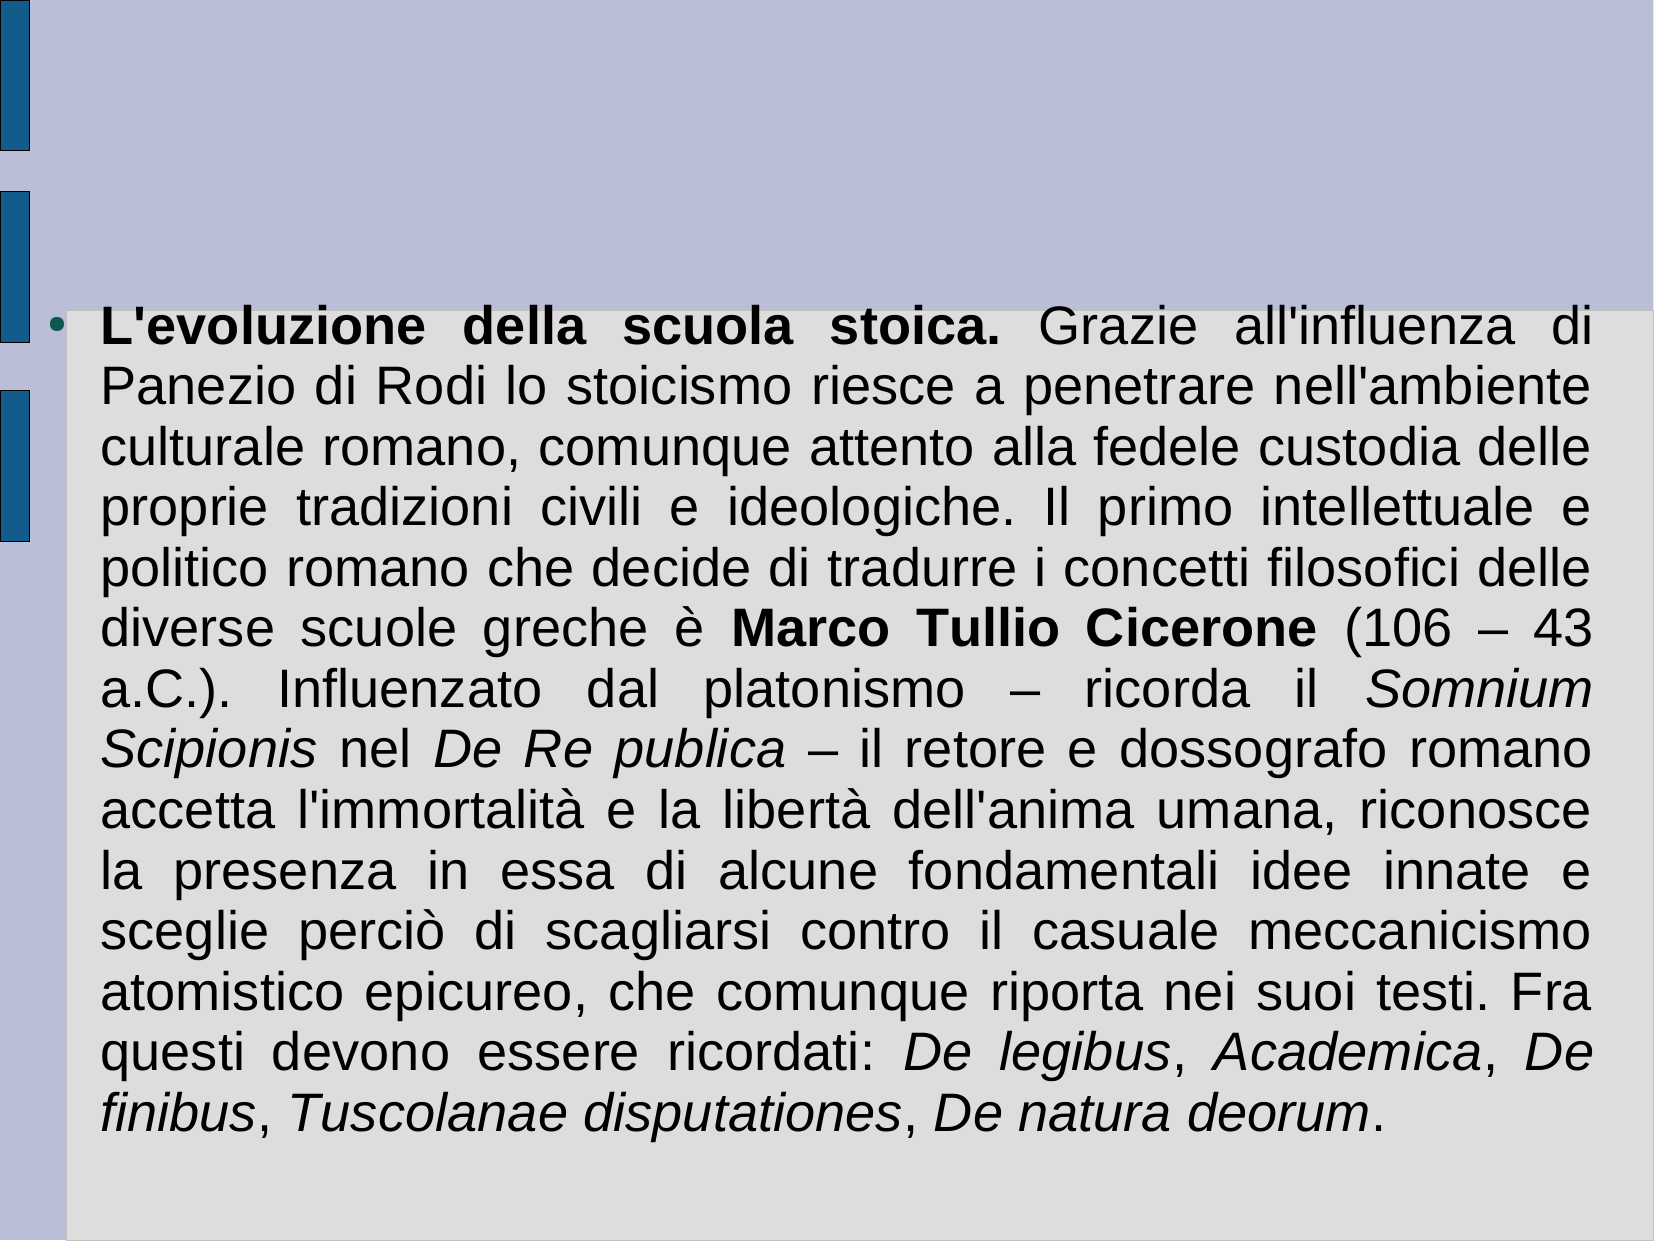

#
L'evoluzione della scuola stoica. Grazie all'influenza di Panezio di Rodi lo stoicismo riesce a penetrare nell'ambiente culturale romano, comunque attento alla fedele custodia delle proprie tradizioni civili e ideologiche. Il primo intellettuale e politico romano che decide di tradurre i concetti filosofici delle diverse scuole greche è Marco Tullio Cicerone (106 – 43 a.C.). Influenzato dal platonismo – ricorda il Somnium Scipionis nel De Re publica – il retore e dossografo romano accetta l'immortalità e la libertà dell'anima umana, riconosce la presenza in essa di alcune fondamentali idee innate e sceglie perciò di scagliarsi contro il casuale meccanicismo atomistico epicureo, che comunque riporta nei suoi testi. Fra questi devono essere ricordati: De legibus, Academica, De finibus, Tuscolanae disputationes, De natura deorum.